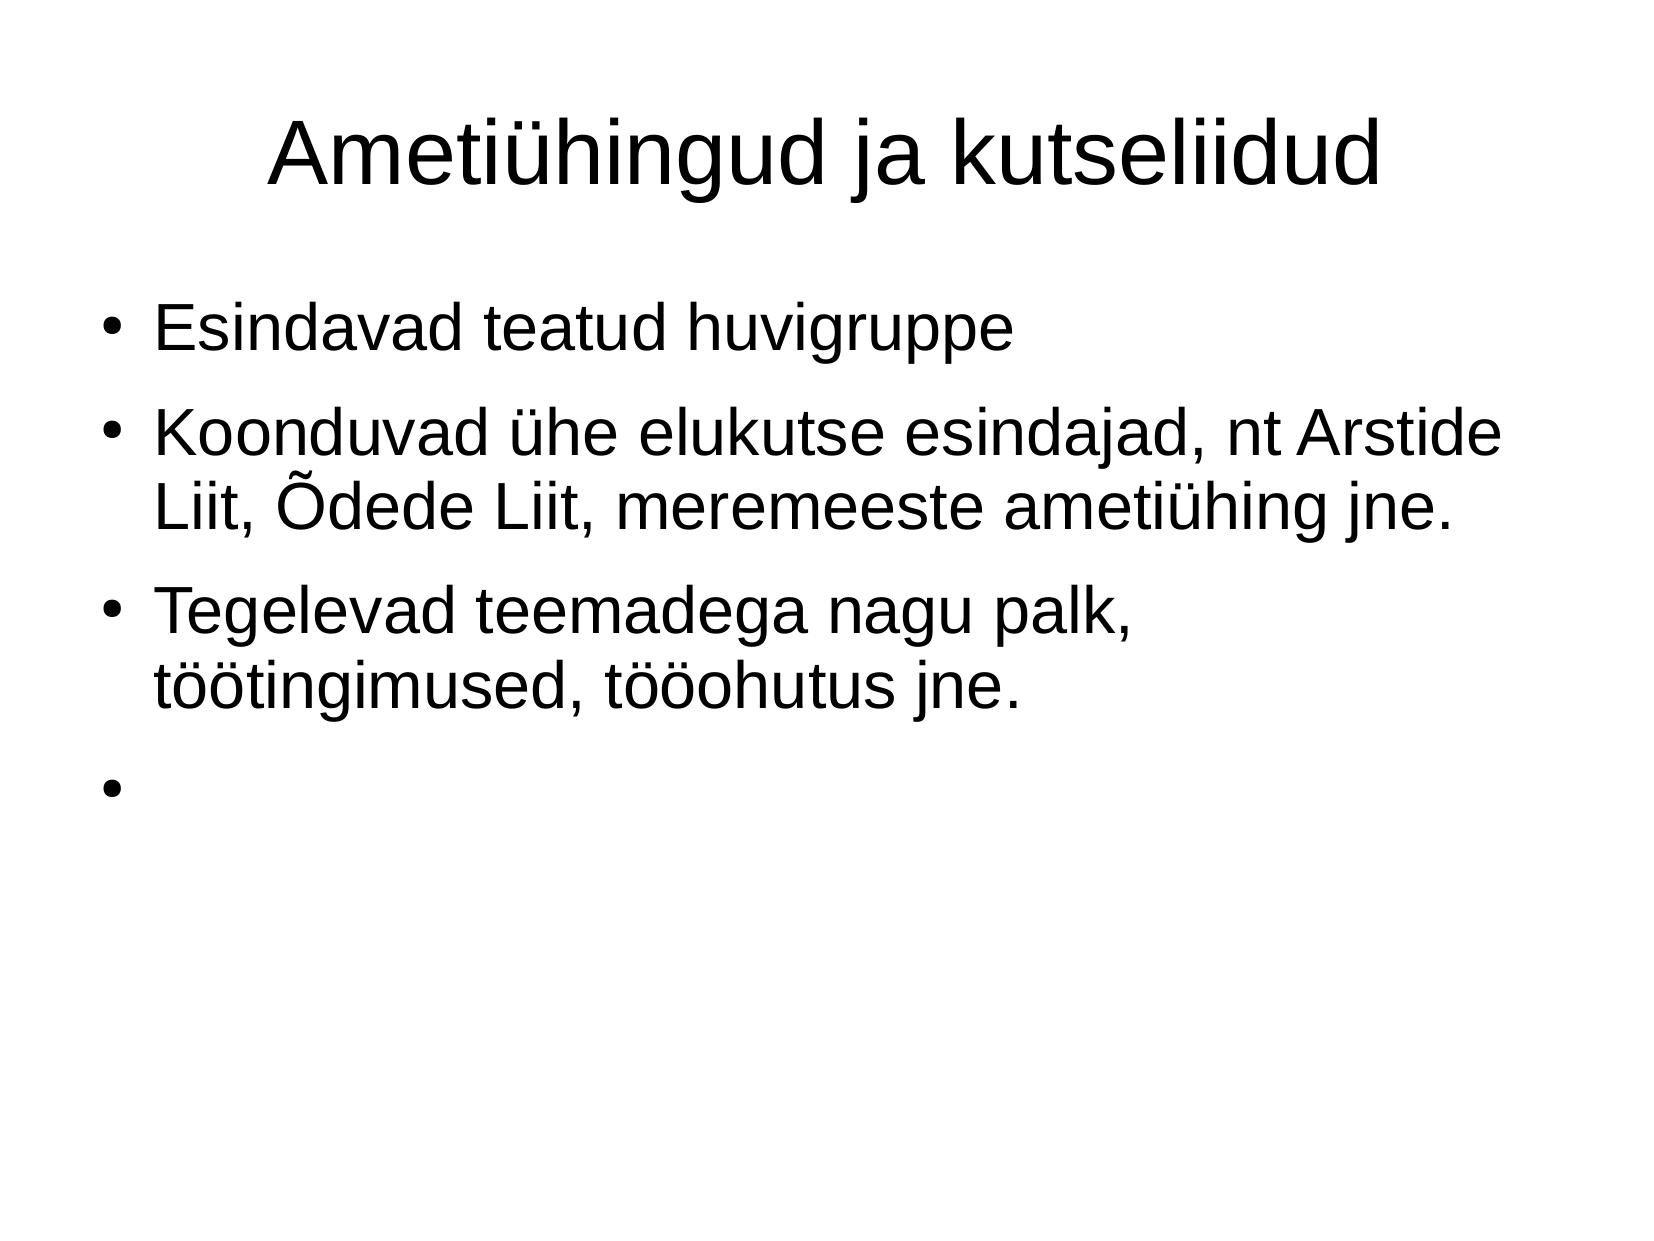

# Ametiühingud ja kutseliidud
Esindavad teatud huvigruppe
Koonduvad ühe elukutse esindajad, nt Arstide Liit, Õdede Liit, meremeeste ametiühing jne.
Tegelevad teemadega nagu palk, töötingimused, tööohutus jne.